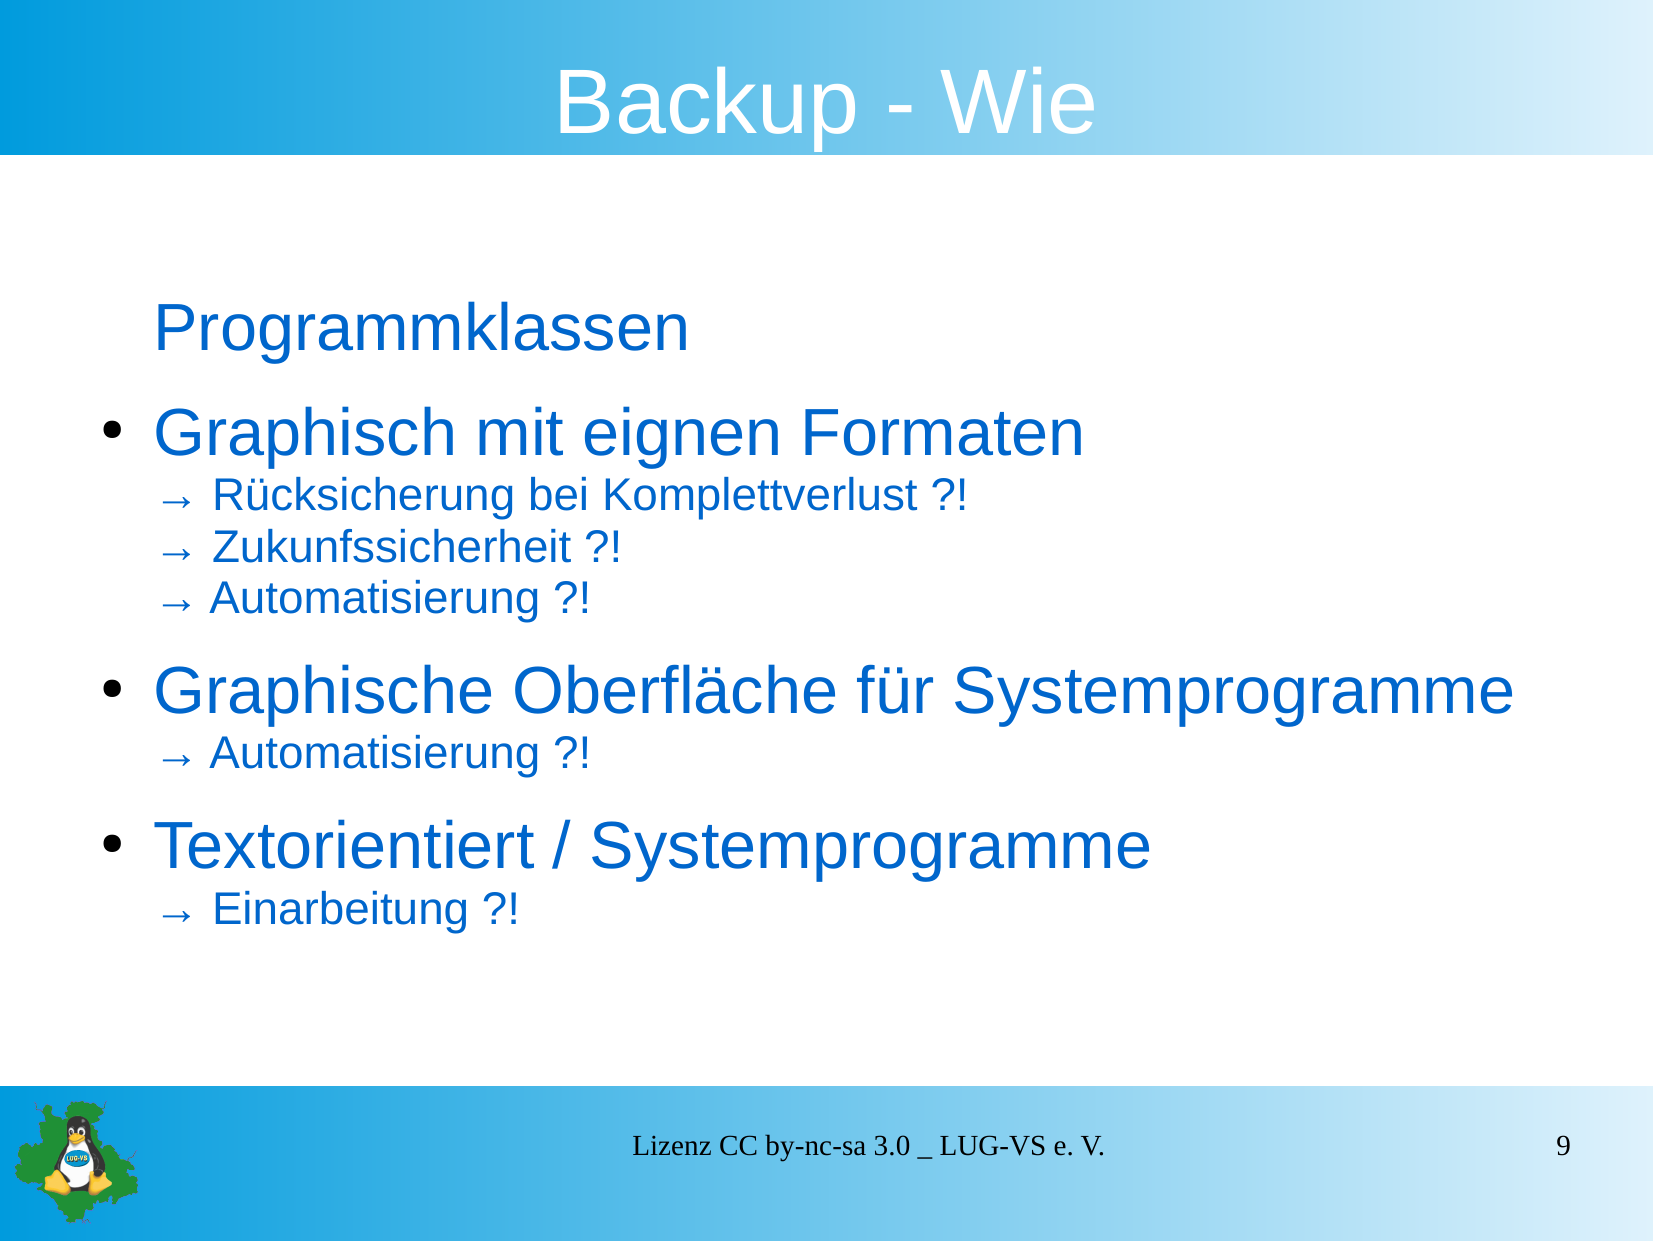

# Backup - Wie
Programmklassen
Graphisch mit eignen Formaten
→ Rücksicherung bei Komplettverlust ?!
→ Zukunfssicherheit ?!
→ Automatisierung ?!
Graphische Oberfläche für Systemprogramme
→ Automatisierung ?!
Textorientiert / Systemprogramme
→ Einarbeitung ?!